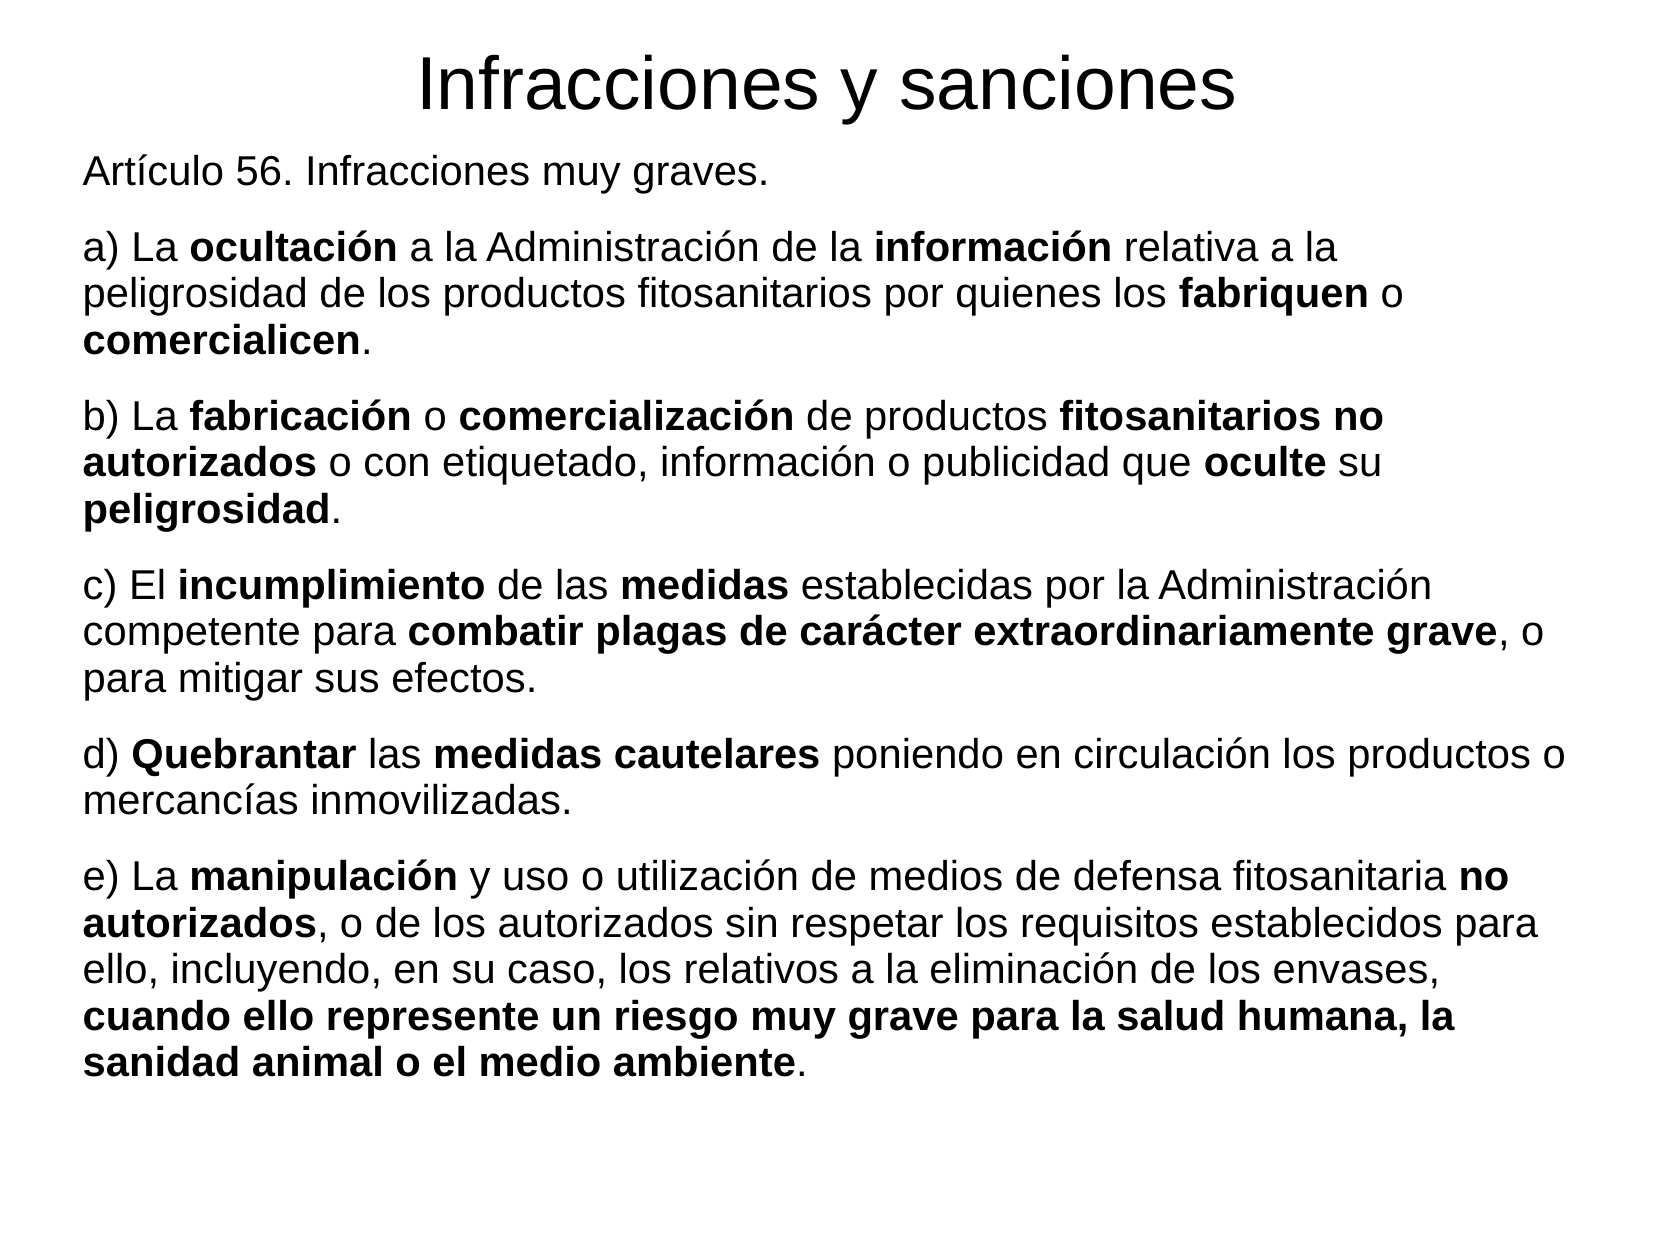

# Infracciones y sanciones
Artículo 56. Infracciones muy graves.
a) La ocultación a la Administración de la información relativa a la peligrosidad de los productos fitosanitarios por quienes los fabriquen o comercialicen.
b) La fabricación o comercialización de productos fitosanitarios no autorizados o con etiquetado, información o publicidad que oculte su peligrosidad.
c) El incumplimiento de las medidas establecidas por la Administración competente para combatir plagas de carácter extraordinariamente grave, o para mitigar sus efectos.
d) Quebrantar las medidas cautelares poniendo en circulación los productos o mercancías inmovilizadas.
e) La manipulación y uso o utilización de medios de defensa fitosanitaria no autorizados, o de los autorizados sin respetar los requisitos establecidos para ello, incluyendo, en su caso, los relativos a la eliminación de los envases, cuando ello represente un riesgo muy grave para la salud humana, la sanidad animal o el medio ambiente.